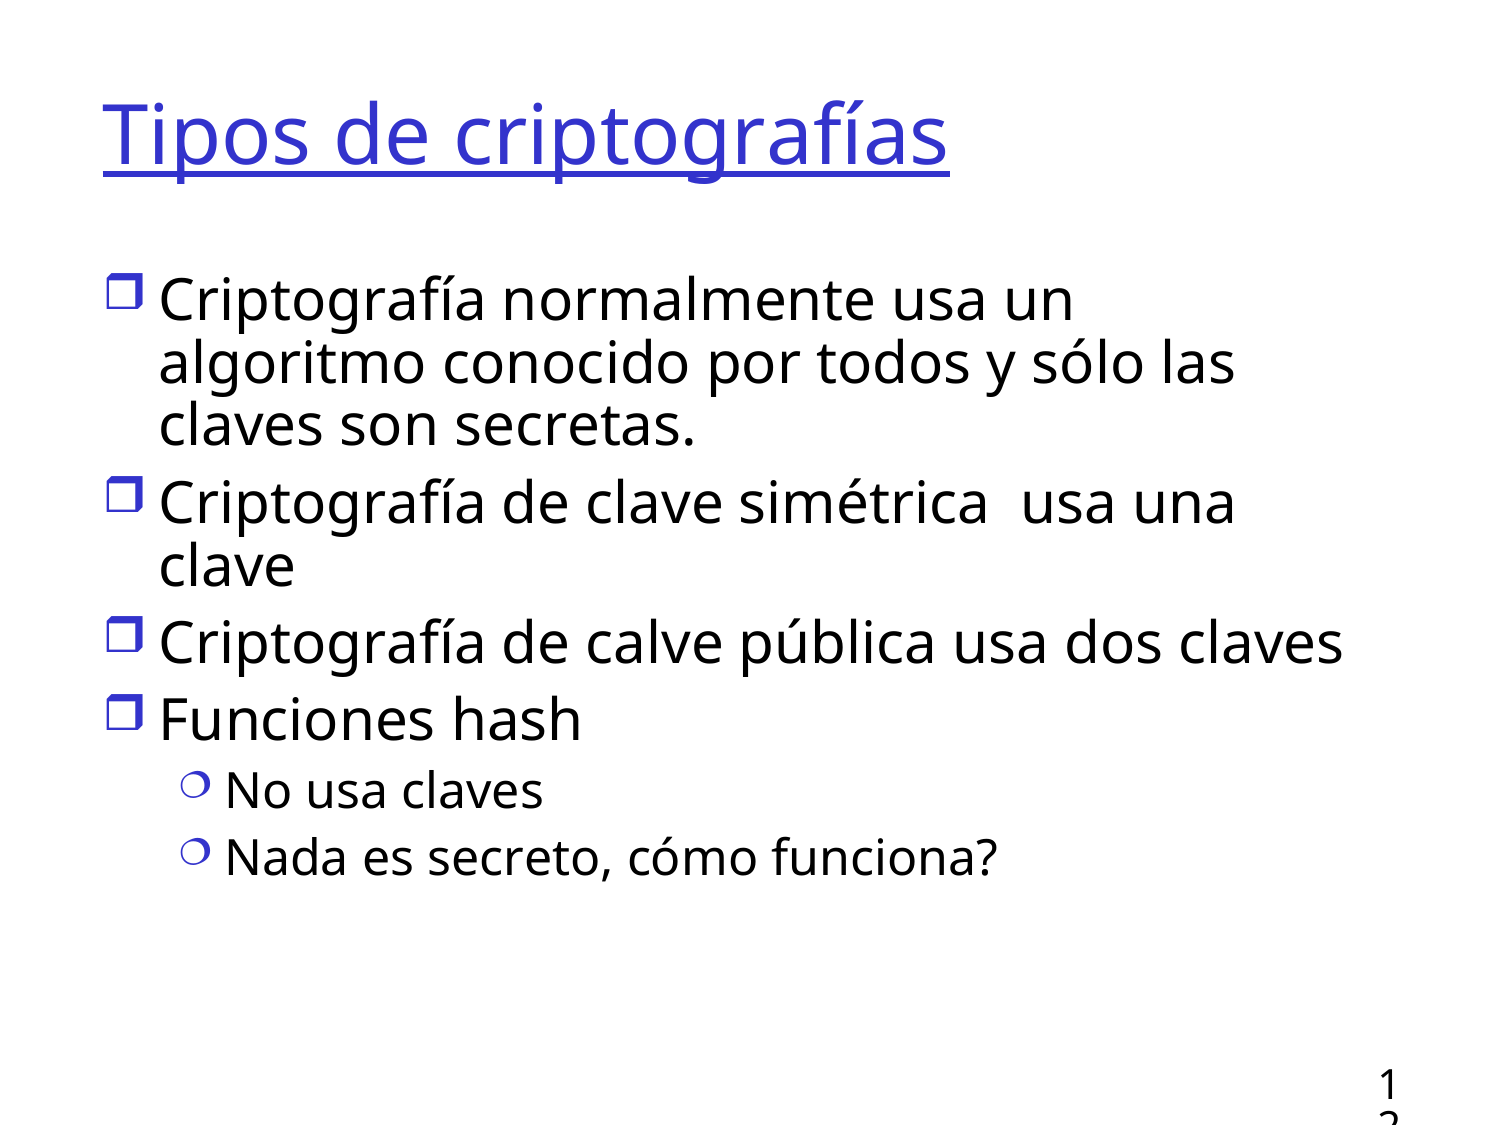

# Tipos de criptografías
Criptografía normalmente usa un algoritmo conocido por todos y sólo las claves son secretas.
Criptografía de clave simétrica usa una clave
Criptografía de calve pública usa dos claves
Funciones hash
No usa claves
Nada es secreto, cómo funciona?
12